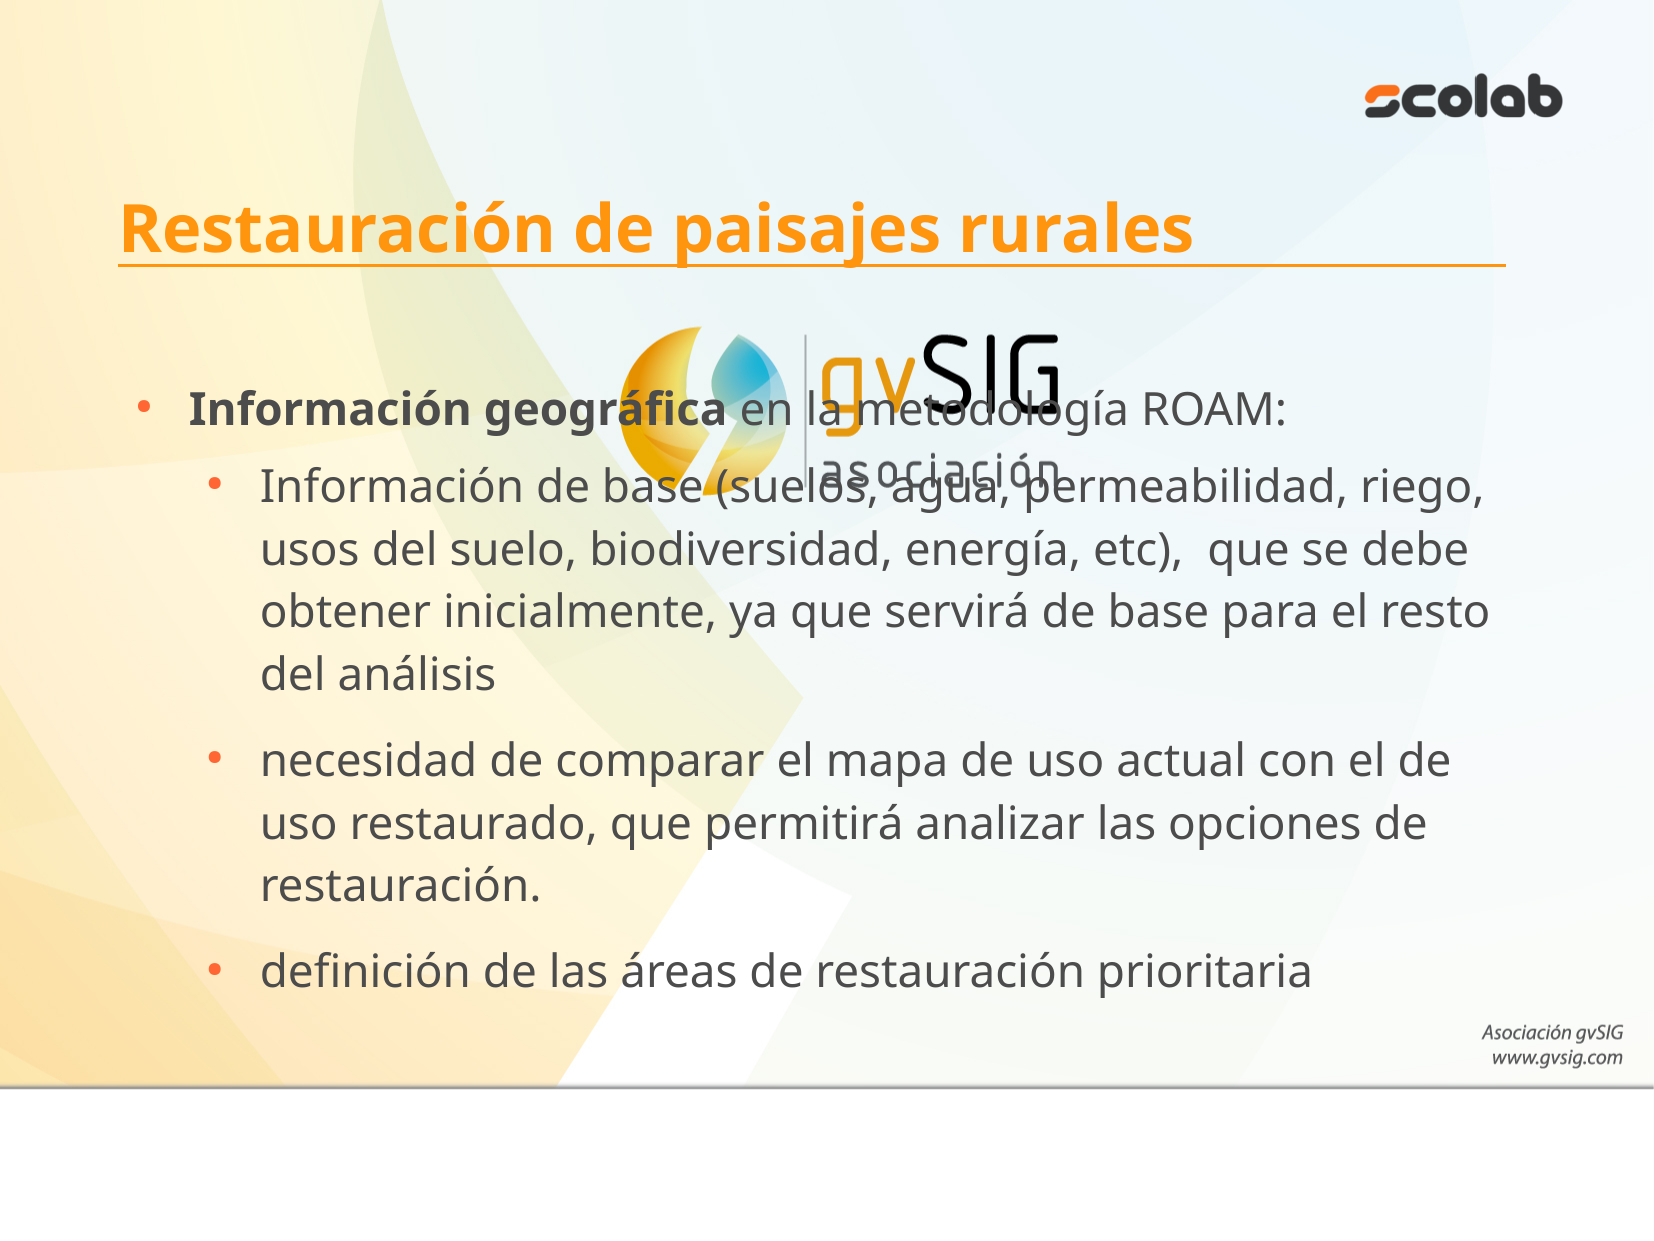

# Restauración de paisajes rurales
Información geográfica en la metodología ROAM:
Información de base (suelos, agua, permeabilidad, riego, usos del suelo, biodiversidad, energía, etc), que se debe obtener inicialmente, ya que servirá de base para el resto del análisis
necesidad de comparar el mapa de uso actual con el de uso restaurado, que permitirá analizar las opciones de restauración.
definición de las áreas de restauración prioritaria